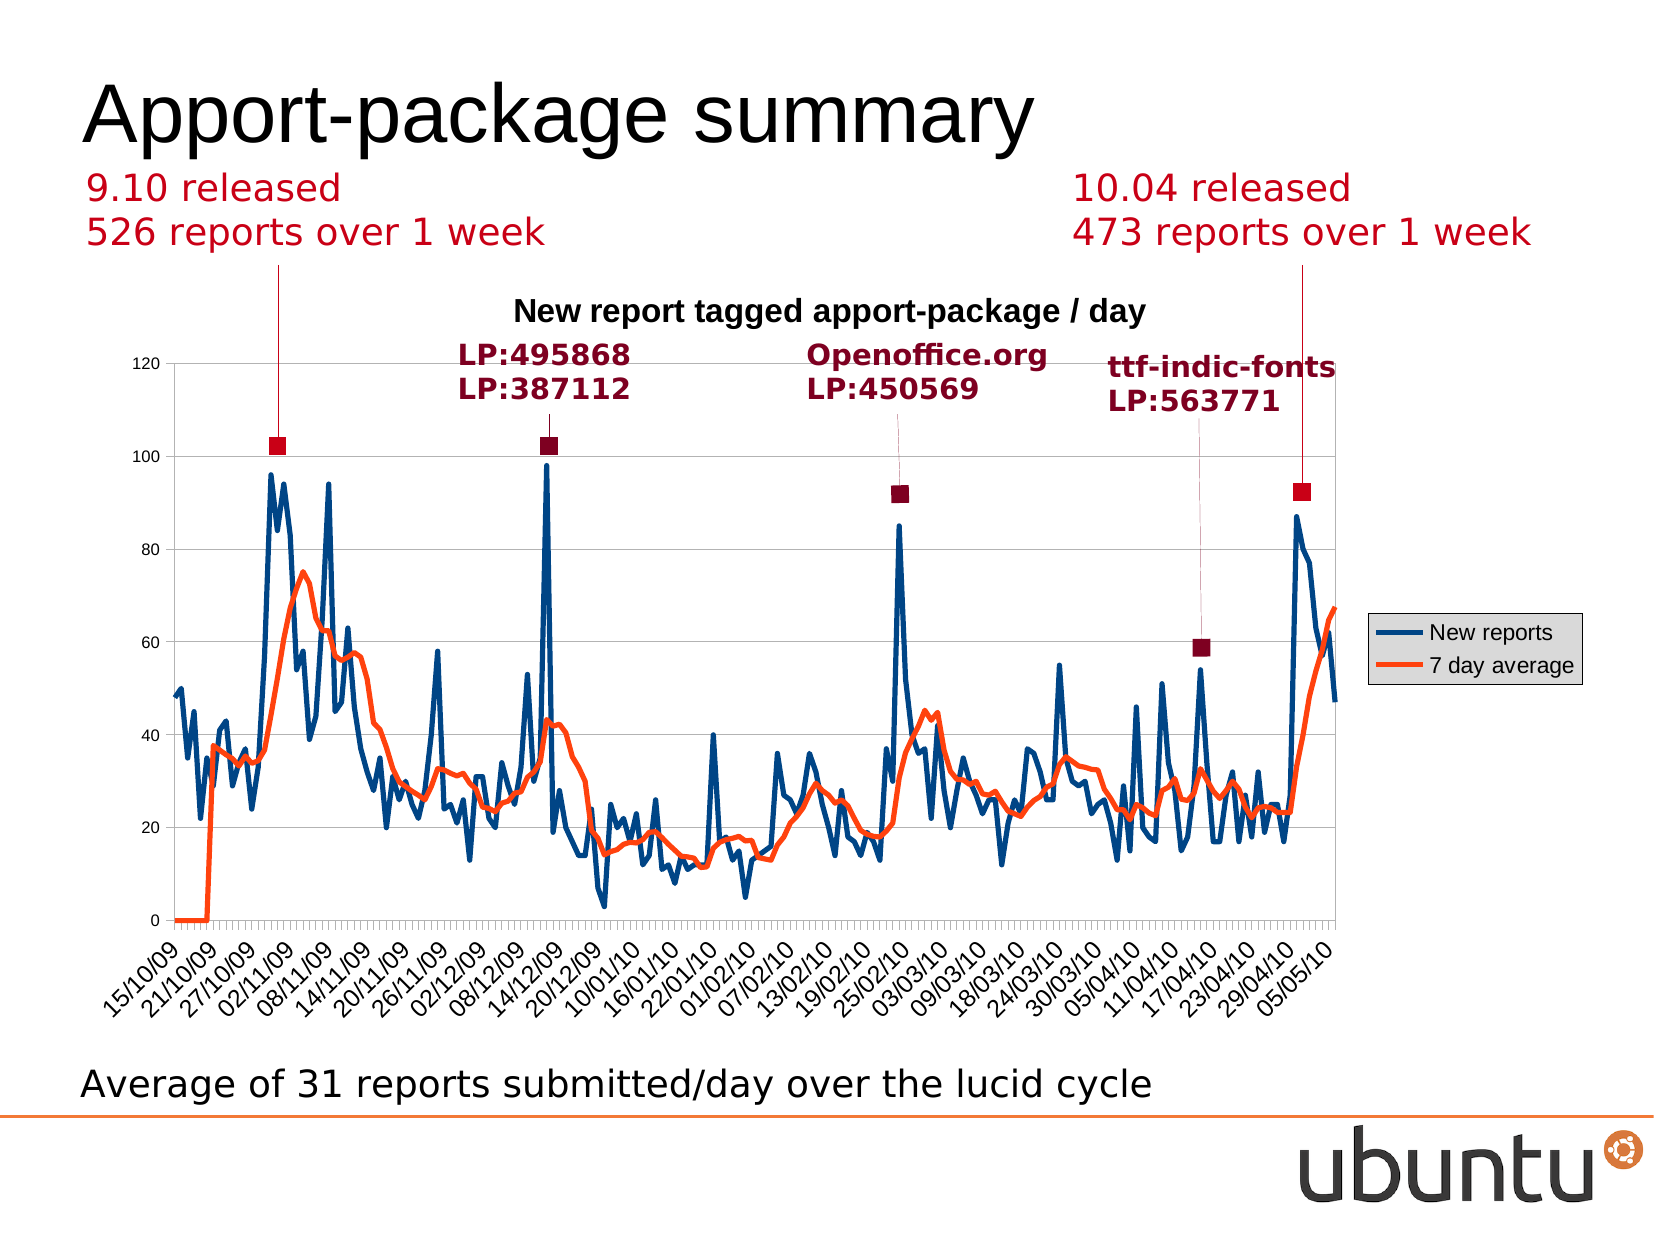

# Apport-package summary
9.10 released
526 reports over 1 week
10.04 released
473 reports over 1 week
### Chart: New report tagged apport-package / day
| Category | New reports | 7 day average |
|---|---|---|
| 15/10/09 | 48.0 | 0.0 |
| 16/10/09 | 50.0 | 0.0 |
| 17/10/09 | 35.0 | 0.0 |
| 18/10/09 | 45.0 | 0.0 |
| 19/10/09 | 22.0 | 0.0 |
| 20/10/09 | 35.0 | 0.0 |
| 21/10/09 | 29.0 | 37.7142857142857 |
| 22/10/09 | 41.0 | 36.7142857142857 |
| 23/10/09 | 43.0 | 35.7142857142857 |
| 24/10/09 | 29.0 | 34.8571428571429 |
| 25/10/09 | 34.0 | 33.2857142857143 |
| 26/10/09 | 37.0 | 35.4285714285714 |
| 27/10/09 | 24.0 | 33.8571428571429 |
| 28/10/09 | 33.0 | 34.4285714285714 |
| 29/10/09 | 57.0 | 36.7142857142857 |
| 30/10/09 | 96.0 | 44.2857142857143 |
| 31/10/09 | 84.0 | 52.1428571428571 |
| 01/11/09 | 94.0 | 60.7142857142857 |
| 02/11/09 | 83.0 | 67.2857142857143 |
| 03/11/09 | 54.0 | 71.5714285714286 |
| 04/11/09 | 58.0 | 75.1428571428571 |
| 05/11/09 | 39.0 | 72.5714285714286 |
| 06/11/09 | 44.0 | 65.1428571428571 |
| 07/11/09 | 65.0 | 62.4285714285714 |
| 08/11/09 | 94.0 | 62.4285714285714 |
| 09/11/09 | 45.0 | 57.0 |
| 10/11/09 | 47.0 | 56.0 |
| 11/11/09 | 63.0 | 56.7142857142857 |
| 12/11/09 | 46.0 | 57.7142857142857 |
| 13/11/09 | 37.0 | 56.7142857142857 |
| 14/11/09 | 32.0 | 52.0 |
| 15/11/09 | 28.0 | 42.5714285714286 |
| 16/11/09 | 35.0 | 41.1428571428572 |
| 17/11/09 | 20.0 | 37.2857142857143 |
| 18/11/09 | 31.0 | 32.7142857142857 |
| 19/11/09 | 26.0 | 29.8571428571429 |
| 20/11/09 | 30.0 | 28.8571428571429 |
| 21/11/09 | 25.0 | 27.8571428571429 |
| 22/11/09 | 22.0 | 27.0 |
| 23/11/09 | 28.0 | 26.0 |
| 24/11/09 | 40.0 | 28.8571428571429 |
| 25/11/09 | 58.0 | 32.7142857142857 |
| 26/11/09 | 24.0 | 32.4285714285714 |
| 27/11/09 | 25.0 | 31.7142857142857 |
| 28/11/09 | 21.0 | 31.1428571428571 |
| 29/11/09 | 26.0 | 31.7142857142857 |
| 30/11/09 | 13.0 | 29.5714285714286 |
| 01/12/09 | 31.0 | 28.2857142857143 |
| 02/12/09 | 31.0 | 24.4285714285714 |
| 03/12/09 | 22.0 | 24.1428571428571 |
| 04/12/09 | 20.0 | 23.4285714285714 |
| 05/12/09 | 34.0 | 25.2857142857143 |
| 06/12/09 | 29.0 | 25.7142857142857 |
| 07/12/09 | 25.0 | 27.4285714285714 |
| 08/12/09 | 33.0 | 27.7142857142857 |
| 09/12/09 | 53.0 | 30.8571428571429 |
| 10/12/09 | 30.0 | 32.0 |
| 11/12/09 | 35.0 | 34.1428571428571 |
| 12/12/09 | 98.0 | 43.2857142857143 |
| 13/12/09 | 19.0 | 41.8571428571429 |
| 14/12/09 | 28.0 | 42.2857142857143 |
| 15/12/09 | 20.0 | 40.4285714285714 |
| 16/12/09 | 17.0 | 35.2857142857143 |
| 17/12/09 | 14.0 | 33.0 |
| 18/12/09 | 14.0 | 30.0 |
| 19/12/09 | 24.0 | 19.4285714285714 |
| 20/12/09 | 7.0 | 17.7142857142857 |
| 05/01/10 | 3.0 | 14.1428571428571 |
| 06/01/10 | 25.0 | 14.8571428571429 |
| 07/01/10 | 20.0 | 15.2857142857143 |
| 08/01/10 | 22.0 | 16.4285714285714 |
| 09/01/10 | 17.0 | 16.8571428571429 |
| 10/01/10 | 23.0 | 16.7142857142857 |
| 11/01/10 | 12.0 | 17.4285714285714 |
| 12/01/10 | 14.0 | 19.0 |
| 13/01/10 | 26.0 | 19.1428571428571 |
| 14/01/10 | 11.0 | 17.8571428571429 |
| 15/01/10 | 12.0 | 16.4285714285714 |
| 16/01/10 | 8.0 | 15.1428571428571 |
| 17/01/10 | 14.0 | 13.8571428571429 |
| 18/01/10 | 11.0 | 13.7142857142857 |
| 19/01/10 | 12.0 | 13.4285714285714 |
| 20/01/10 | 12.0 | 11.4285714285714 |
| 21/01/10 | 12.0 | 11.5714285714286 |
| 22/01/10 | 40.0 | 15.5714285714286 |
| 23/01/10 | 17.0 | 16.8571428571429 |
| 24/01/10 | 18.0 | 17.4285714285714 |
| 25/01/10 | 13.0 | 17.7142857142857 |
| 26/01/10 | 15.0 | 18.1428571428571 |
| 27/01/10 | 5.0 | 17.1428571428571 |
| 01/02/10 | 13.0 | 17.2857142857143 |
| 02/02/10 | 14.0 | 13.5714285714286 |
| 03/02/10 | 15.0 | 13.2857142857143 |
| 04/02/10 | 16.0 | 13.0 |
| 05/02/10 | 36.0 | 16.2857142857143 |
| 06/02/10 | 27.0 | 18.0 |
| 07/02/10 | 26.0 | 21.0 |
| 08/02/10 | 23.0 | 22.4285714285714 |
| 09/02/10 | 27.0 | 24.2857142857143 |
| 10/02/10 | 36.0 | 27.2857142857143 |
| 11/02/10 | 32.0 | 29.5714285714286 |
| 12/02/10 | 25.0 | 28.0 |
| 13/02/10 | 20.0 | 27.0 |
| 14/02/10 | 14.0 | 25.2857142857143 |
| 15/02/10 | 28.0 | 26.0 |
| 16/02/10 | 18.0 | 24.7142857142857 |
| 17/02/10 | 17.0 | 22.0 |
| 18/02/10 | 14.0 | 19.4285714285714 |
| 19/02/10 | 19.0 | 18.5714285714286 |
| 20/02/10 | 17.0 | 18.1428571428571 |
| 21/02/10 | 13.0 | 18.0 |
| 22/02/10 | 37.0 | 19.2857142857143 |
| 23/02/10 | 30.0 | 21.0 |
| 24/02/10 | 85.0 | 30.7142857142857 |
| 25/02/10 | 52.0 | 36.1428571428571 |
| 26/02/10 | 40.0 | 39.1428571428571 |
| 27/02/10 | 36.0 | 41.8571428571429 |
| 28/02/10 | 37.0 | 45.2857142857143 |
| 01/03/10 | 22.0 | 43.1428571428572 |
| 02/03/10 | 42.0 | 44.8571428571429 |
| 03/03/10 | 28.0 | 36.7142857142857 |
| 04/03/10 | 20.0 | 32.1428571428571 |
| 05/03/10 | 28.0 | 30.4285714285714 |
| 06/03/10 | 35.0 | 30.2857142857143 |
| 07/03/10 | 30.0 | 29.2857142857143 |
| 08/03/10 | 27.0 | 30.0 |
| 09/03/10 | 23.0 | 27.2857142857143 |
| 10/03/10 | 26.0 | 27.0 |
| 11/03/10 | 26.0 | 27.8571428571429 |
| 12/03/10 | 12.0 | 25.5714285714286 |
| 16/03/10 | 21.0 | 23.5714285714286 |
| 17/03/10 | 26.0 | 23.0 |
| 18/03/10 | 23.0 | 22.4285714285714 |
| 19/03/10 | 37.0 | 24.4285714285714 |
| 20/03/10 | 36.0 | 25.8571428571429 |
| 21/03/10 | 32.0 | 26.7142857142857 |
| 22/03/10 | 26.0 | 28.7142857142857 |
| 23/03/10 | 26.0 | 29.4285714285714 |
| 24/03/10 | 55.0 | 33.5714285714286 |
| 25/03/10 | 35.0 | 35.2857142857143 |
| 26/03/10 | 30.0 | 34.2857142857143 |
| 27/03/10 | 29.0 | 33.2857142857143 |
| 28/03/10 | 30.0 | 33.0 |
| 29/03/10 | 23.0 | 32.5714285714286 |
| 30/03/10 | 25.0 | 32.4285714285714 |
| 31/03/10 | 26.0 | 28.2857142857143 |
| 01/04/10 | 21.0 | 26.2857142857143 |
| 02/04/10 | 13.0 | 23.8571428571429 |
| 03/04/10 | 29.0 | 23.8571428571429 |
| 04/04/10 | 15.0 | 21.7142857142857 |
| 05/04/10 | 46.0 | 25.0 |
| 06/04/10 | 20.0 | 24.2857142857143 |
| 07/04/10 | 18.0 | 23.1428571428571 |
| 08/04/10 | 17.0 | 22.5714285714286 |
| 09/04/10 | 51.0 | 28.0 |
| 10/04/10 | 34.0 | 28.7142857142857 |
| 11/04/10 | 28.0 | 30.5714285714286 |
| 12/04/10 | 15.0 | 26.1428571428571 |
| 13/04/10 | 18.0 | 25.8571428571429 |
| 14/04/10 | 29.0 | 27.4285714285714 |
| 15/04/10 | 54.0 | 32.7142857142857 |
| 16/04/10 | 34.0 | 30.2857142857143 |
| 17/04/10 | 17.0 | 27.8571428571429 |
| 18/04/10 | 17.0 | 26.2857142857143 |
| 19/04/10 | 27.0 | 28.0 |
| 20/04/10 | 32.0 | 30.0 |
| 21/04/10 | 17.0 | 28.2857142857143 |
| 22/04/10 | 27.0 | 24.4285714285714 |
| 23/04/10 | 18.0 | 22.1428571428571 |
| 24/04/10 | 32.0 | 24.2857142857143 |
| 25/04/10 | 19.0 | 24.5714285714286 |
| 26/04/10 | 25.0 | 24.2857142857143 |
| 27/04/10 | 25.0 | 23.2857142857143 |
| 28/04/10 | 17.0 | 23.2857142857143 |
| 29/04/10 | 27.0 | 23.2857142857143 |
| 30/04/10 | 87.0 | 33.1428571428571 |
| 01/05/10 | 80.0 | 40.0 |
| 02/05/10 | 77.0 | 48.2857142857143 |
| 03/05/10 | 63.0 | 53.7142857142857 |
| 04/05/10 | 57.0 | 58.2857142857143 |
| 05/05/10 | 62.0 | 64.7142857142857 |
| 06/05/10 | 47.0 | 67.5714285714286 |
LP:495868
LP:387112
Openoffice.org
LP:450569
ttf-indic-fonts
LP:563771
Average of 31 reports submitted/day over the lucid cycle